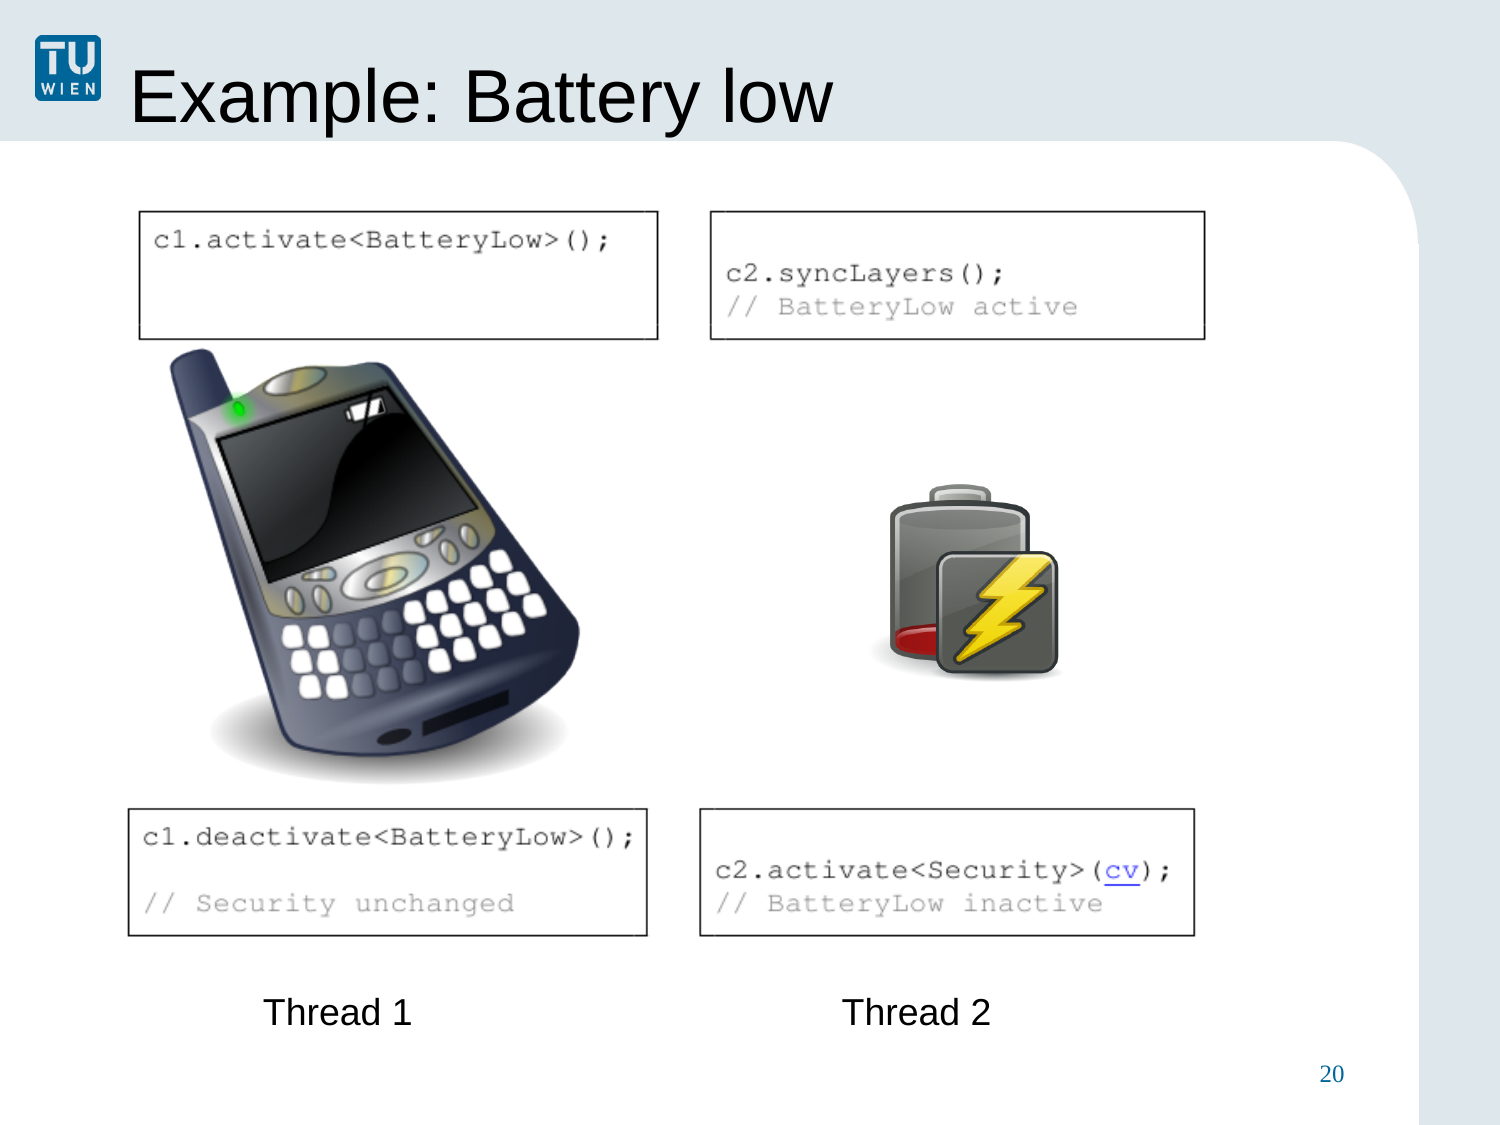

# Example: Battery low
Thread 1
Thread 2
20